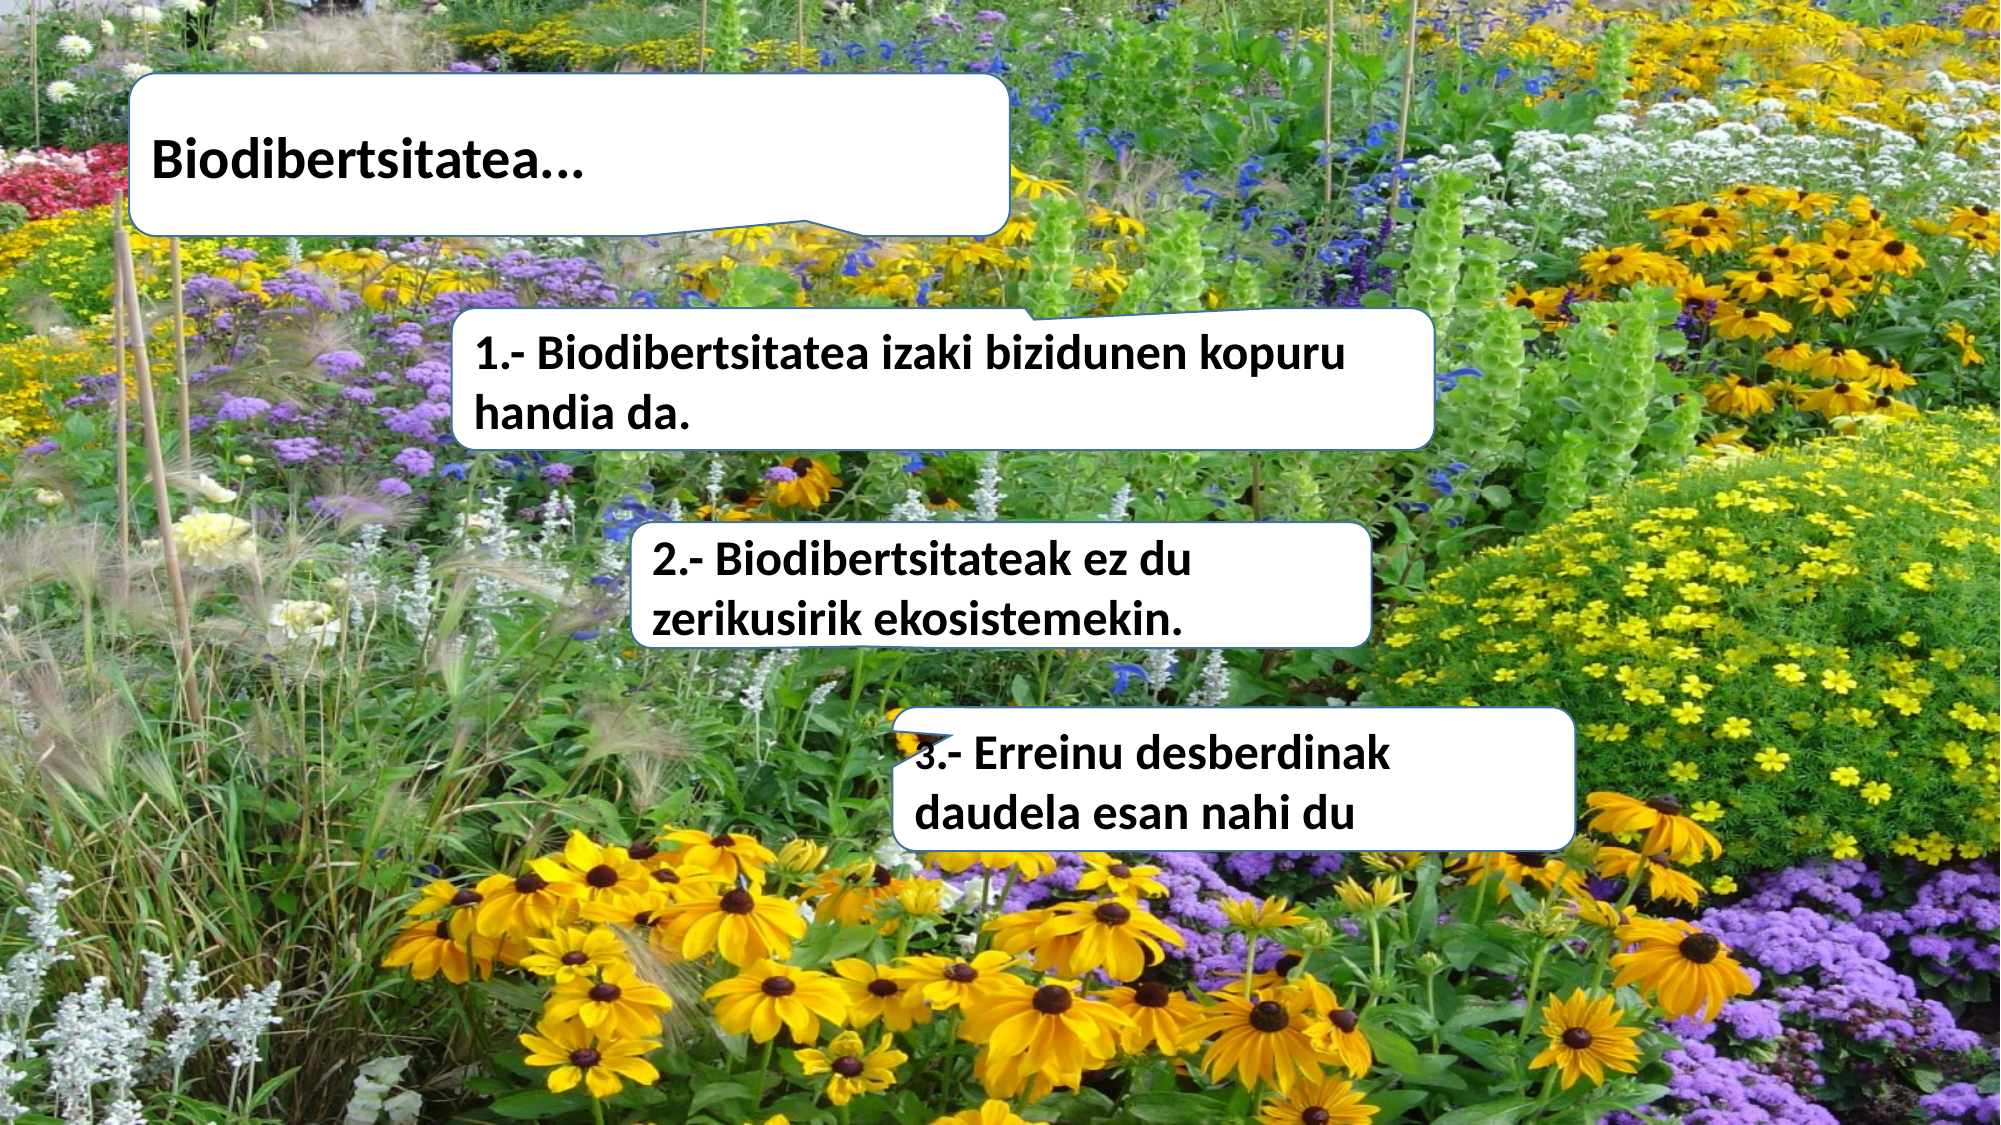

Biodibertsitatea...
1.- Biodibertsitatea izaki bizidunen kopuru handia da.
2.- Biodibertsitateak ez du zerikusirik ekosistemekin.
3.- Erreinu desberdinak daudela esan nahi du